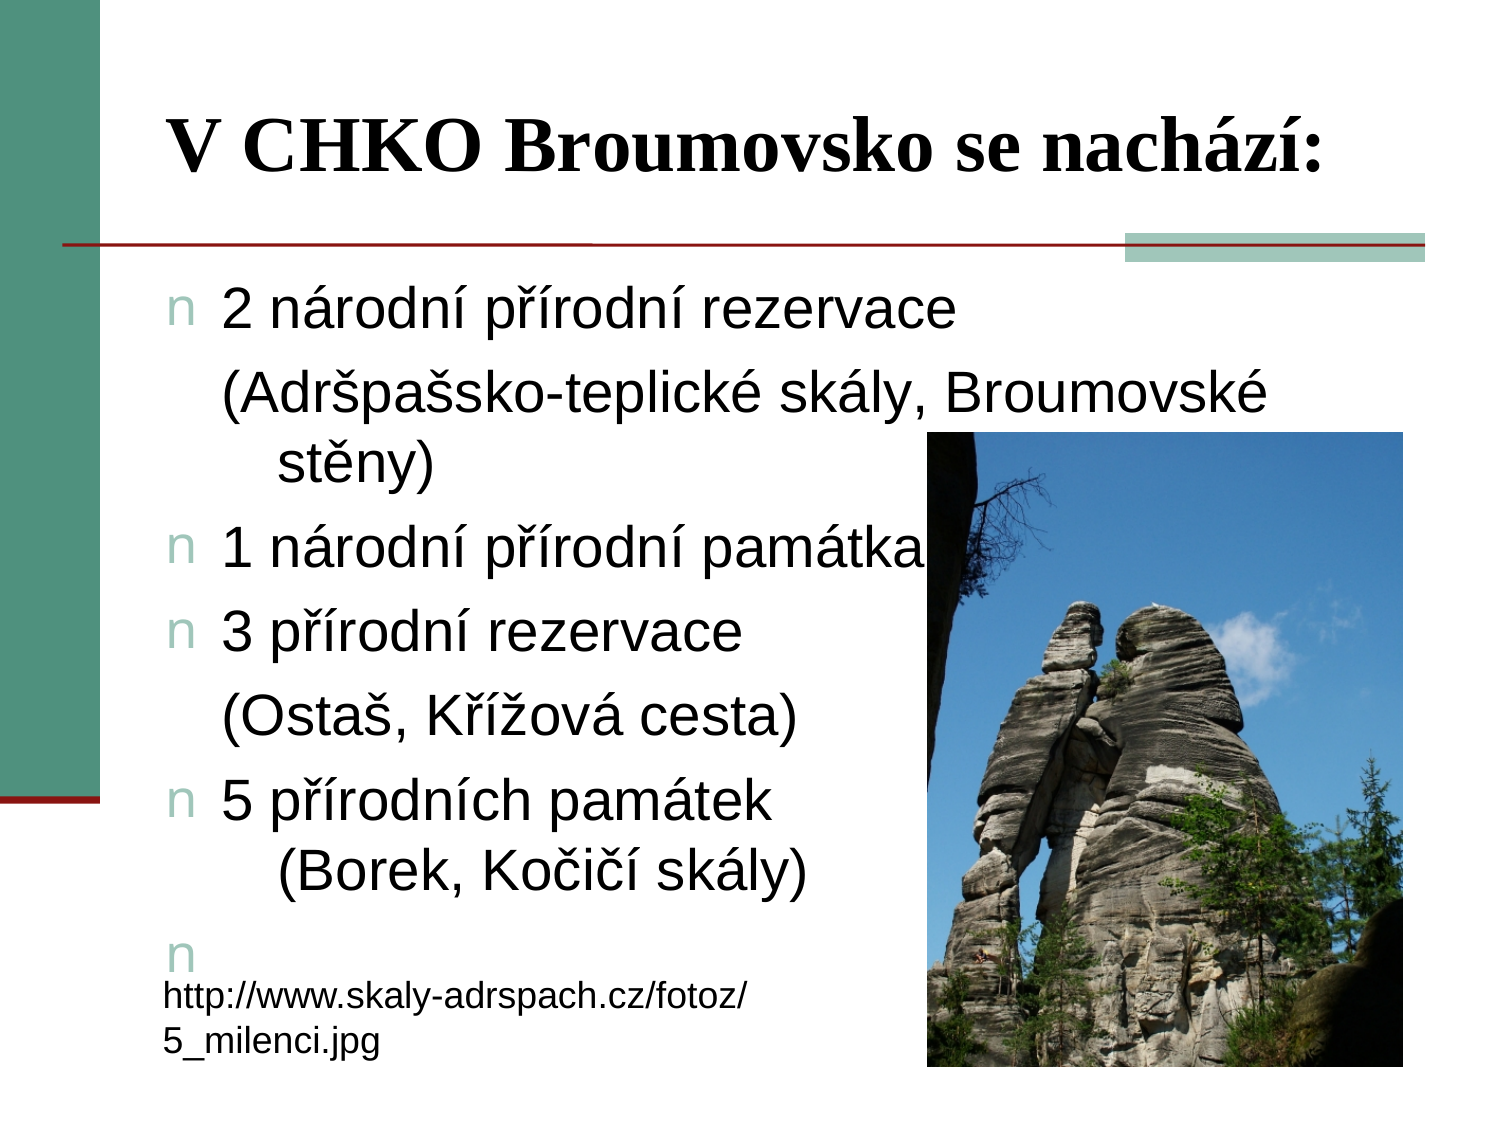

# V CHKO Broumovsko se nachází:
2 národní přírodní rezervace
(Adršpašsko-teplické skály, Broumovské stěny)
1 národní přírodní památka
3 přírodní rezervace
(Ostaš, Křížová cesta)
5 přírodních památek
(Borek, Kočičí skály)
http://www.skaly-adrspach.cz/fotoz/5_milenci.jpg